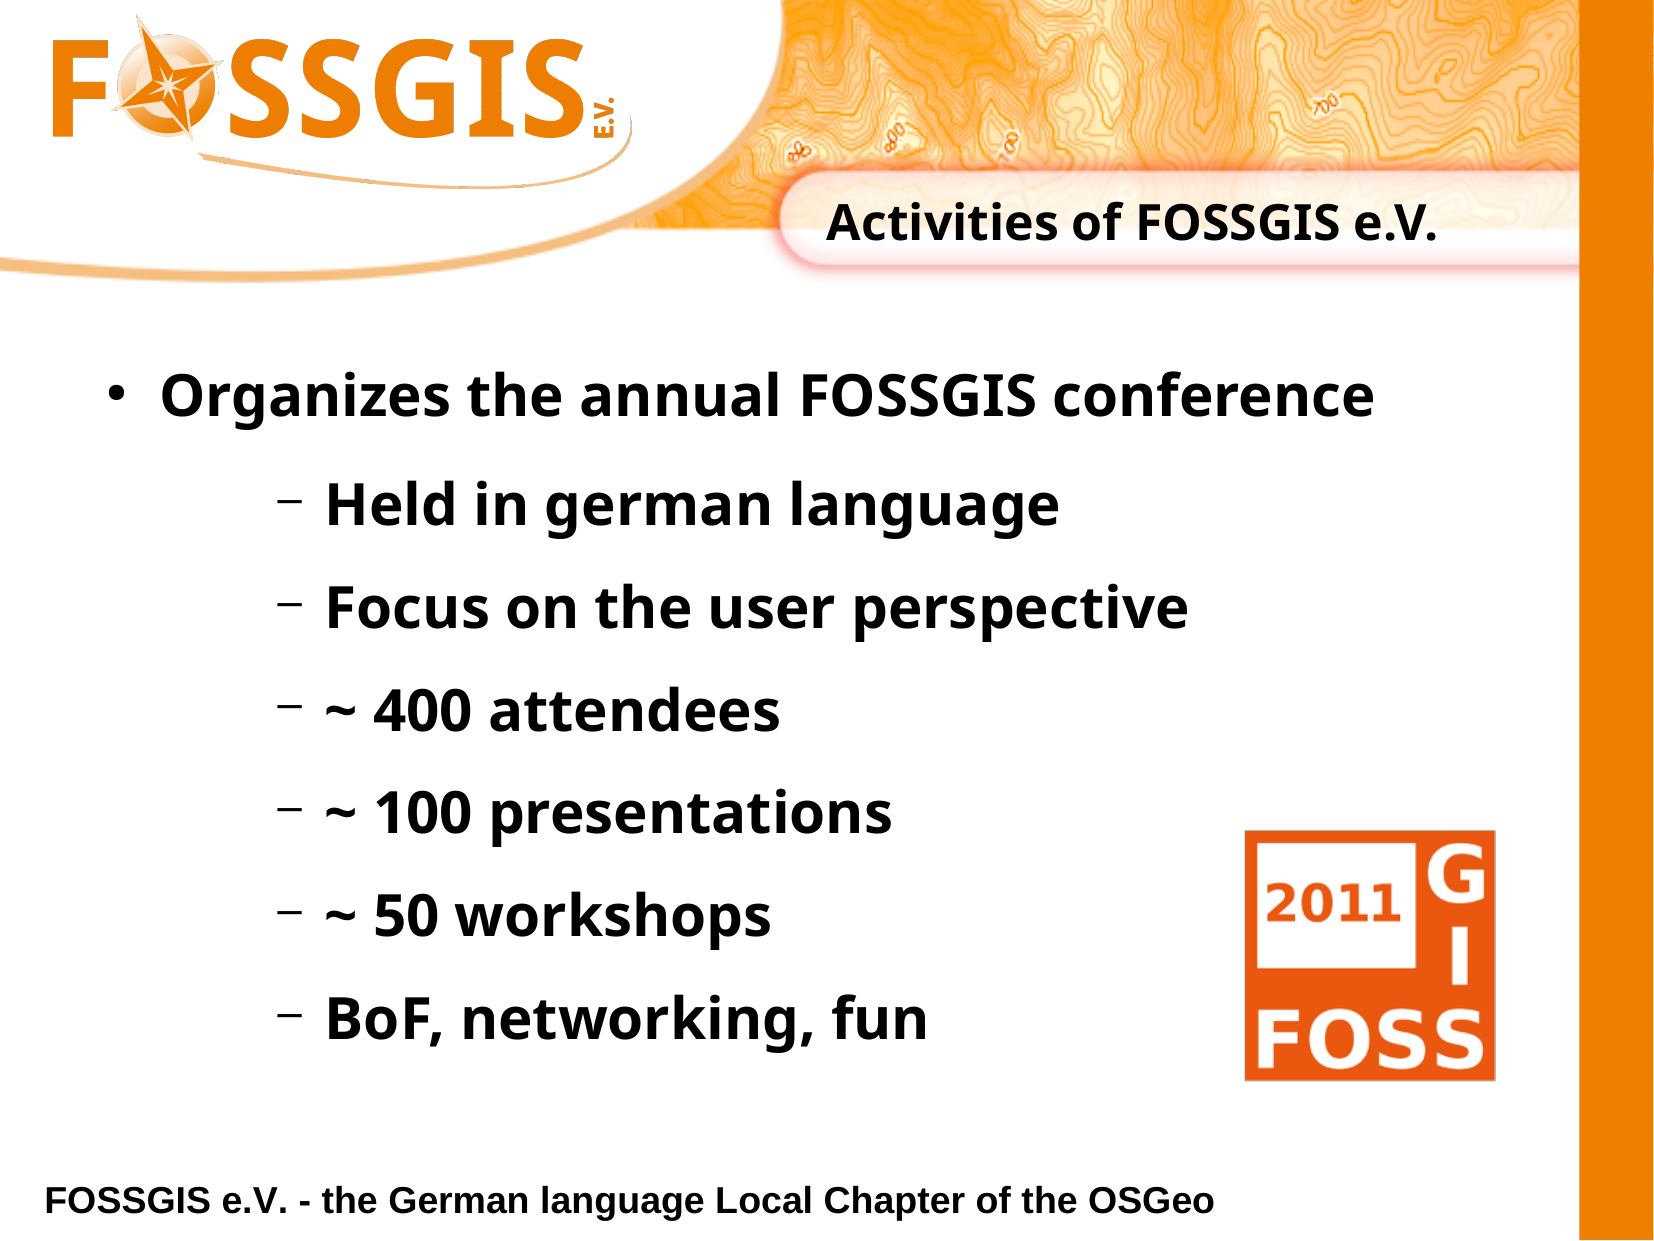

# Activities of FOSSGIS e.V.
Organizes the annual FOSSGIS conference
Held in german language
Focus on the user perspective
~ 400 attendees
~ 100 presentations
~ 50 workshops
BoF, networking, fun